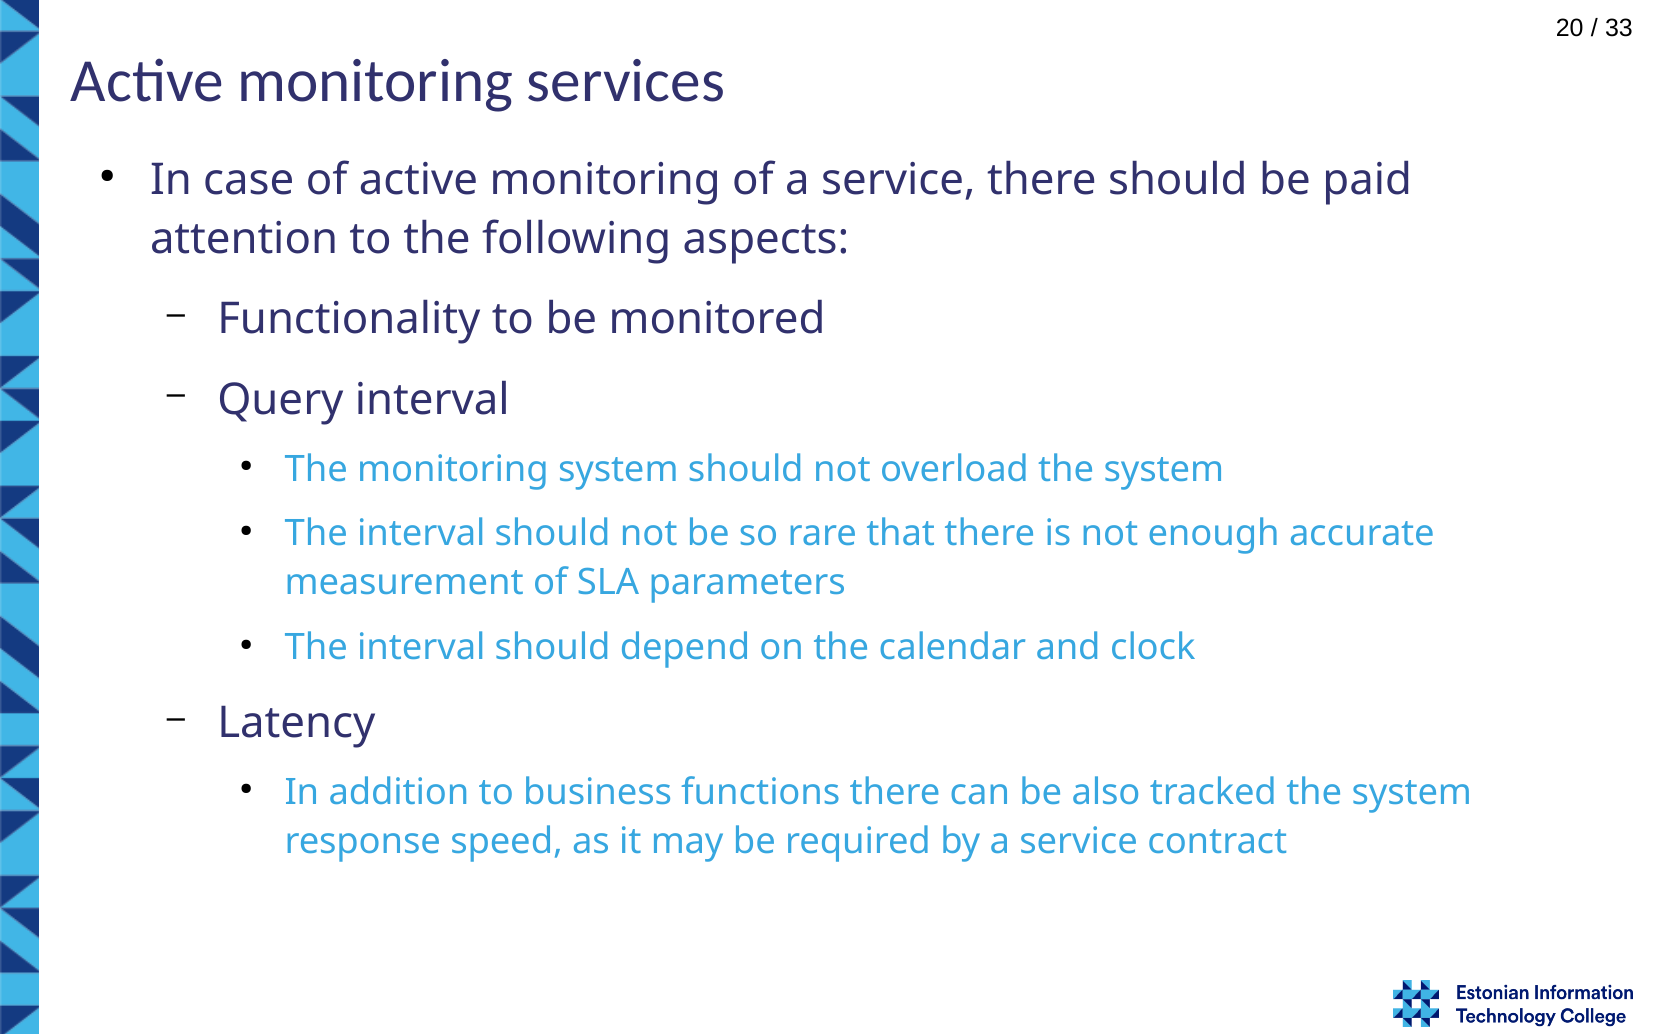

# Active monitoring services
In case of active monitoring of a service, there should be paid attention to the following aspects:
Functionality to be monitored
Query interval
The monitoring system should not overload the system
The interval should not be so rare that there is not enough accurate measurement of SLA parameters
The interval should depend on the calendar and clock
Latency
In addition to business functions there can be also tracked the system response speed, as it may be required by a service contract